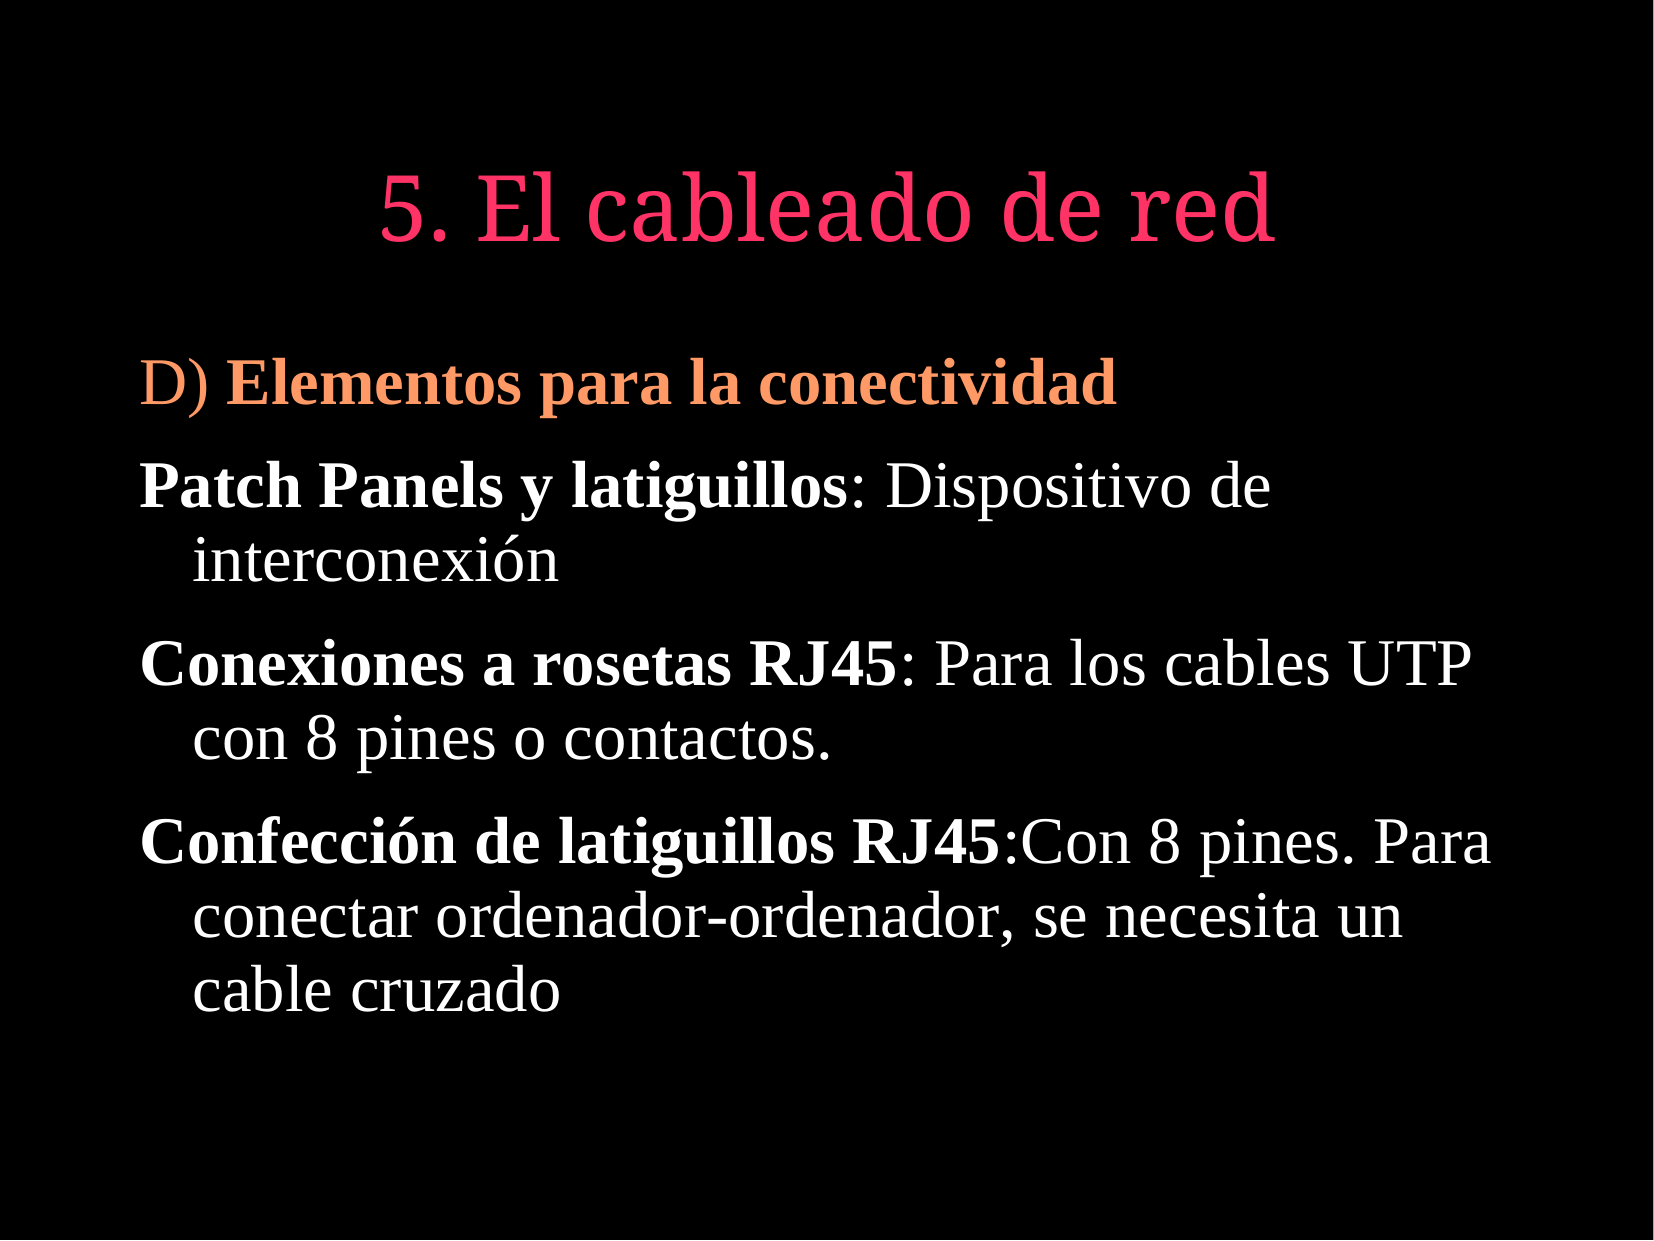

# 5. El cableado de red
D) Elementos para la conectividad
Patch Panels y latiguillos: Dispositivo de interconexión
Conexiones a rosetas RJ45: Para los cables UTP con 8 pines o contactos.
Confección de latiguillos RJ45:Con 8 pines. Para conectar ordenador-ordenador, se necesita un cable cruzado